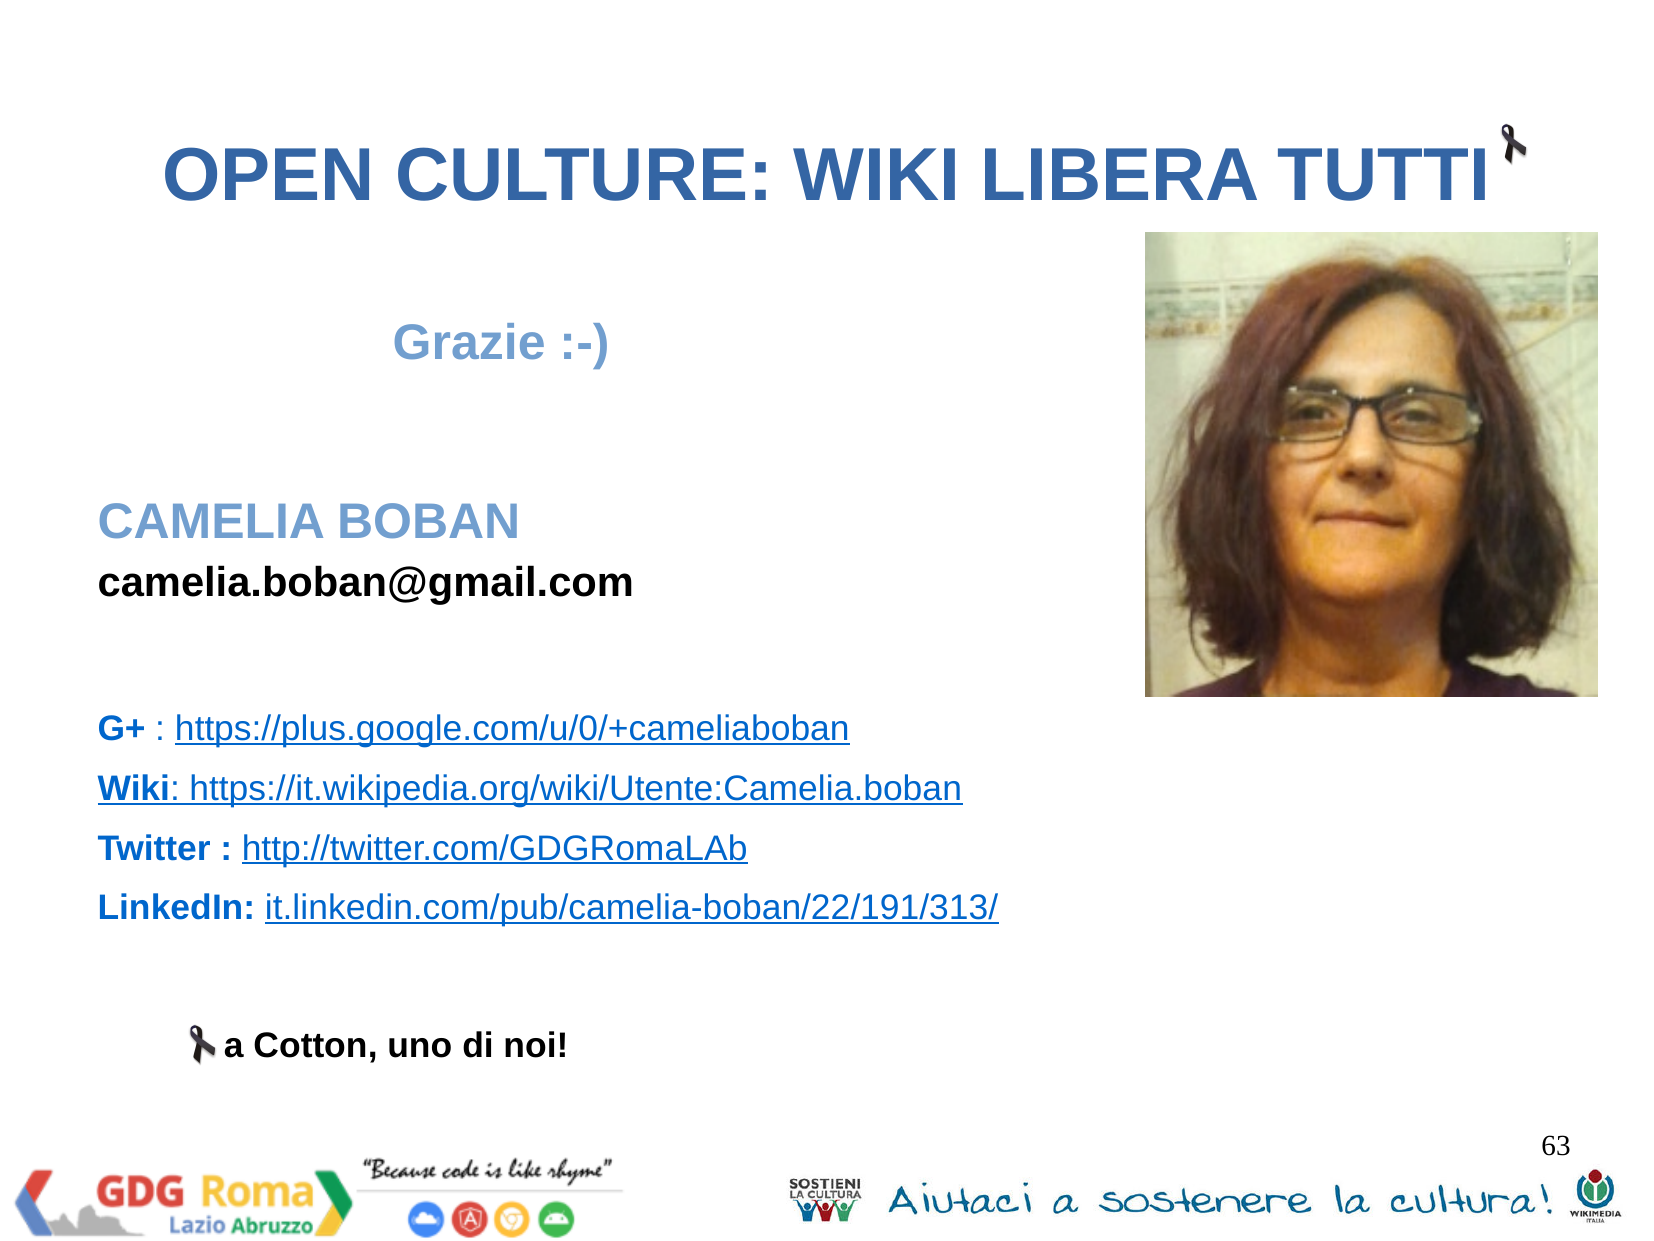

# OPEN CULTURE: WIKI LIBERA TUTTI
Grazie :-)
CAMELIA BOBAN
camelia.boban@gmail.com
G+ : https://plus.google.com/u/0/+cameliaboban
Wiki: https://it.wikipedia.org/wiki/Utente:Camelia.boban
Twitter : http://twitter.com/GDGRomaLAb
LinkedIn: it.linkedin.com/pub/camelia-boban/22/191/313/
 a Cotton, uno di noi!
63